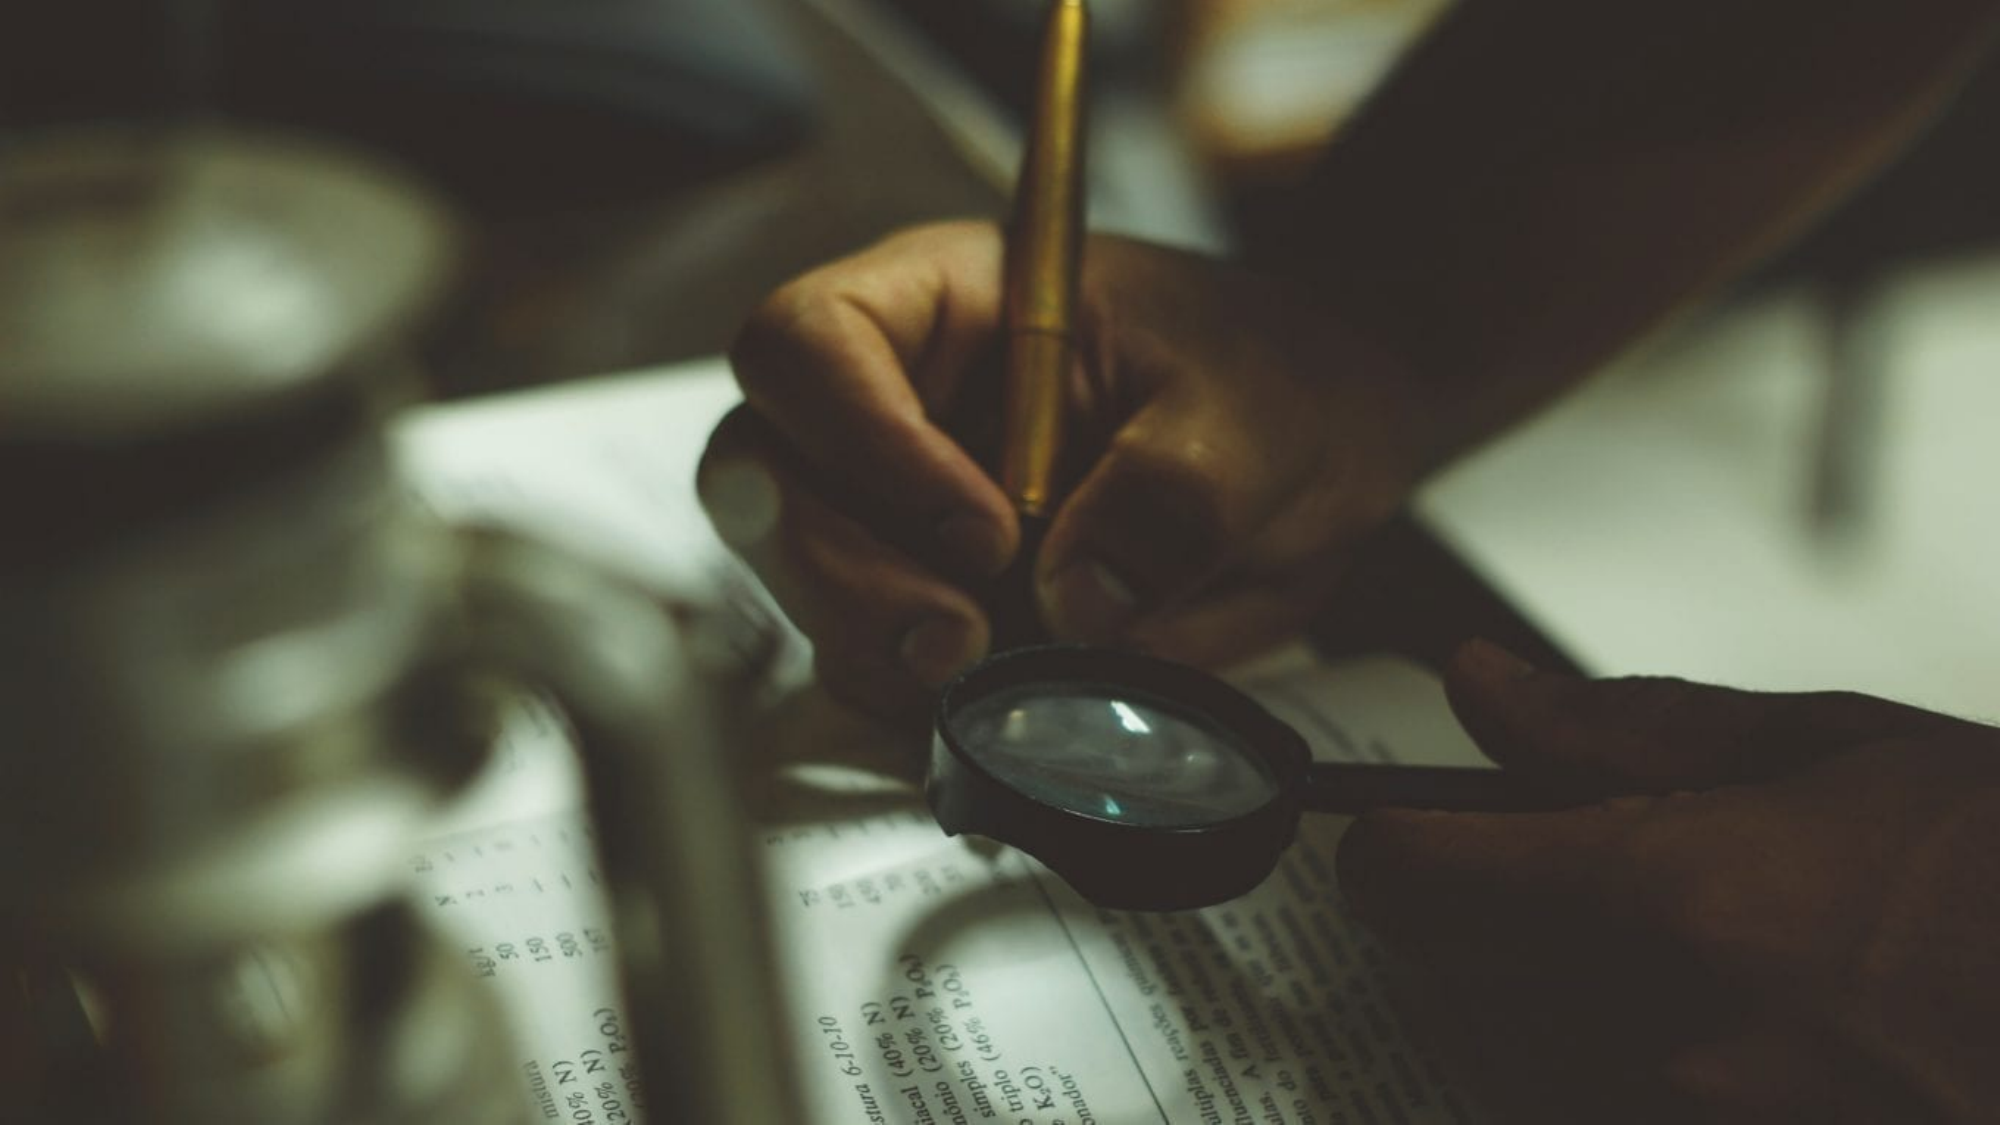

Głową muru nie przebijesz. (Ktoś nie może nic w danej sytuacji zrobić, ponieważ przeszkody i trudności są nie do pokonania.)
Ciekawość to pierwszy stopień do piekła. (Interesowanie się nie swoimi sprawami może prowadzić do przykrych skutków.)
Do trzech razy sztuka. (Jeżeli coś nam nie wychodzi, nie należy przejmować się porażkami. Powinniśmy próbować do skutku, przyjdzie bowiem czas, że osiągniemy zamierzony cel.)
Koniec języka za przewodnika. (Gdy kogoś o coś zapytamy, na pewno wyjdziemy na tym lepiej niż gdybyśmy nic nie zrobili.)
Nie ma dymu bez ognia. (Nic nie dzieje się bez przyczyny.)
Nie mów hop, zanim nie przeskoczysz. (Nie należy mówić o czymś za wcześnie, ponieważ los może się odwrócić i będzie całkowicie inaczej niż myśleliśmy. Nie należy być zbyt pewnym siebie.)
 Po nitce do kłębka. (Iść, dojść, trafić do rezultatu, konkluzji, rozwiązania poznając kolejne szczegóły przedmiotu, sytuacji, fakty zdarzenia.)
Szukaj wiatru w polu. (Starać się o to, co nieosiągalne; poszukiwanie kogoś lub czegoś bez szans na sukces.)
Trafiła kosa na kamień. (Osoba odnosząca sukcesy, czy wykorzystująca innych trafia na osobę podobną do siebie i jej ulega.)
Uderz w stół, a nożyce się odezwą. (Sytuacja, gdy wspomina się o kimś nieokreślonym, a jakaś osoba reaguje, mimo, że wprost jej nie wskazano.)
PRZYSŁOWIA ZWIĄZANE Z POSZUKIWANIAMI